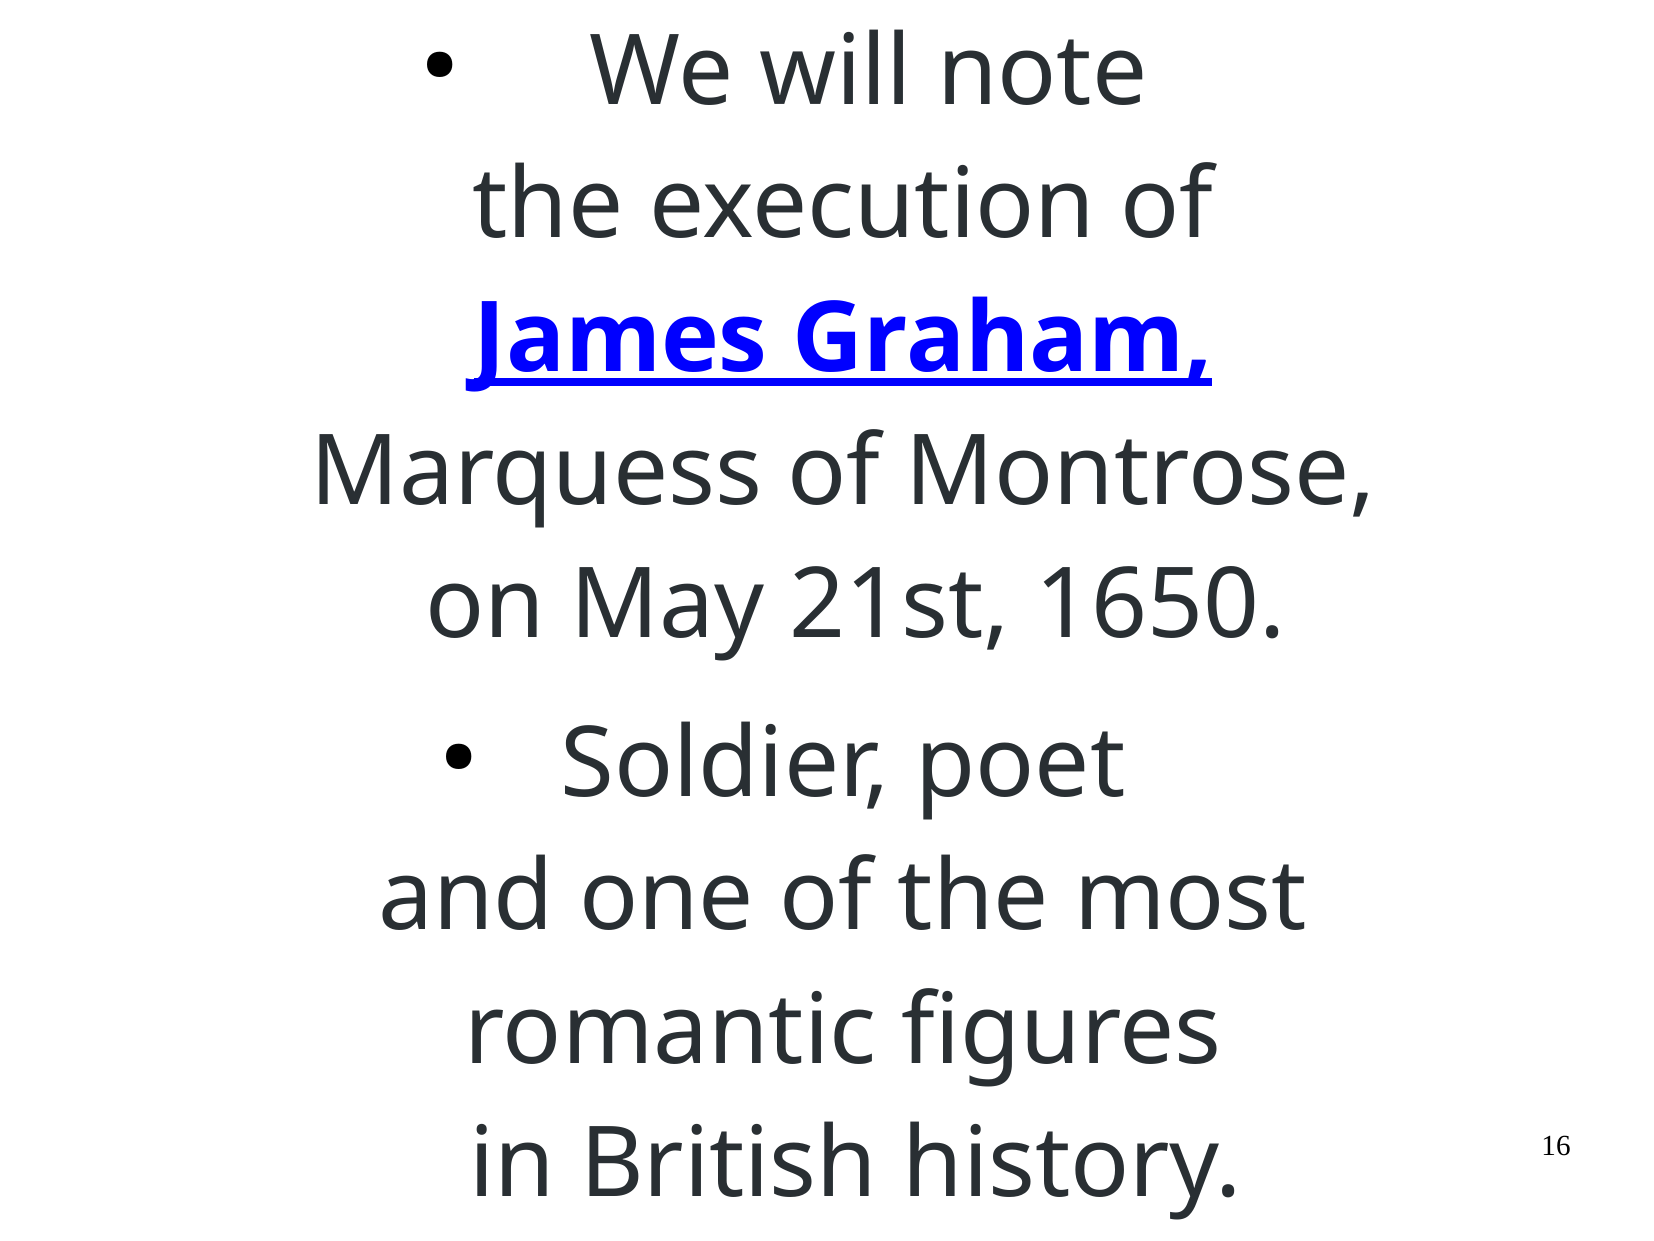

# We will note the execution of James Graham, Marquess of Montrose, on May 21st, 1650.
Soldier, poet
and one of the most
romantic figures
in British history.
16